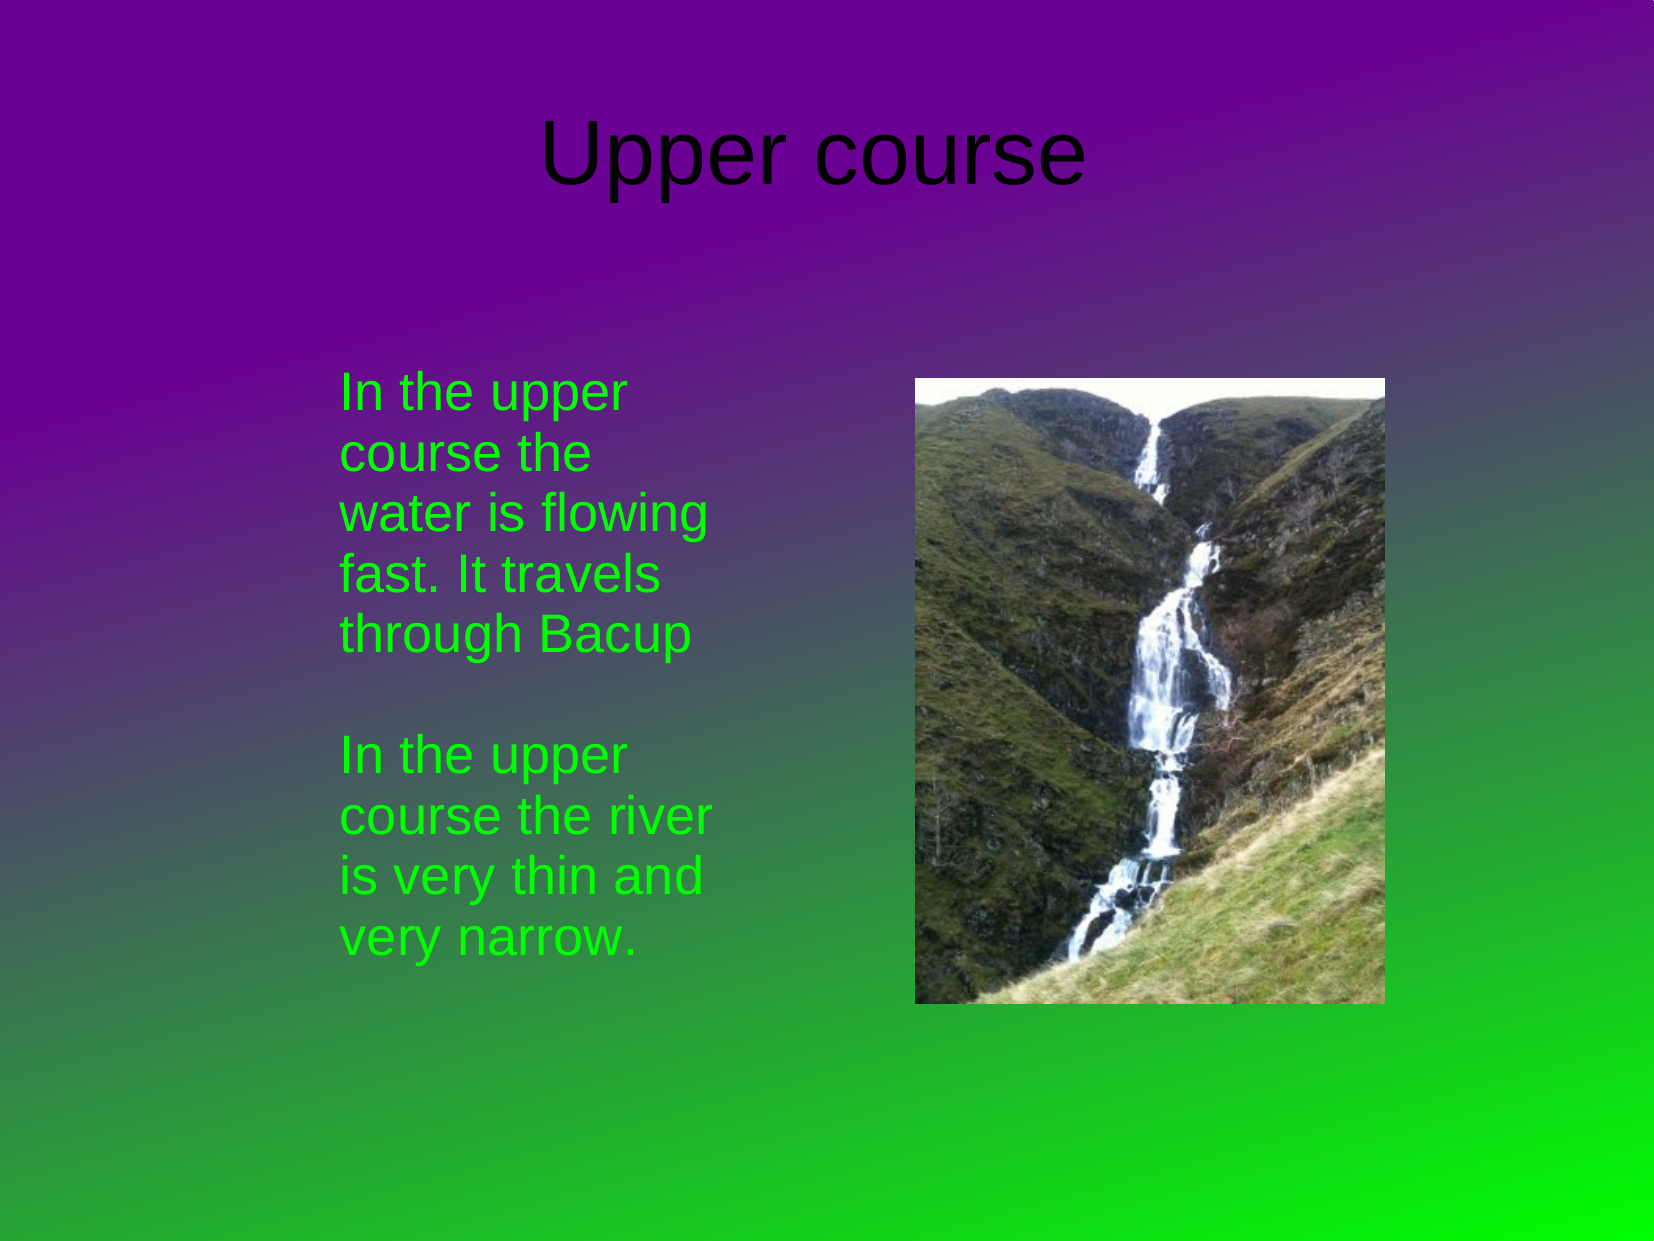

# Upper course
In the upper course the water is flowing fast. It travels through Bacup
In the upper course the river is very thin and very narrow.